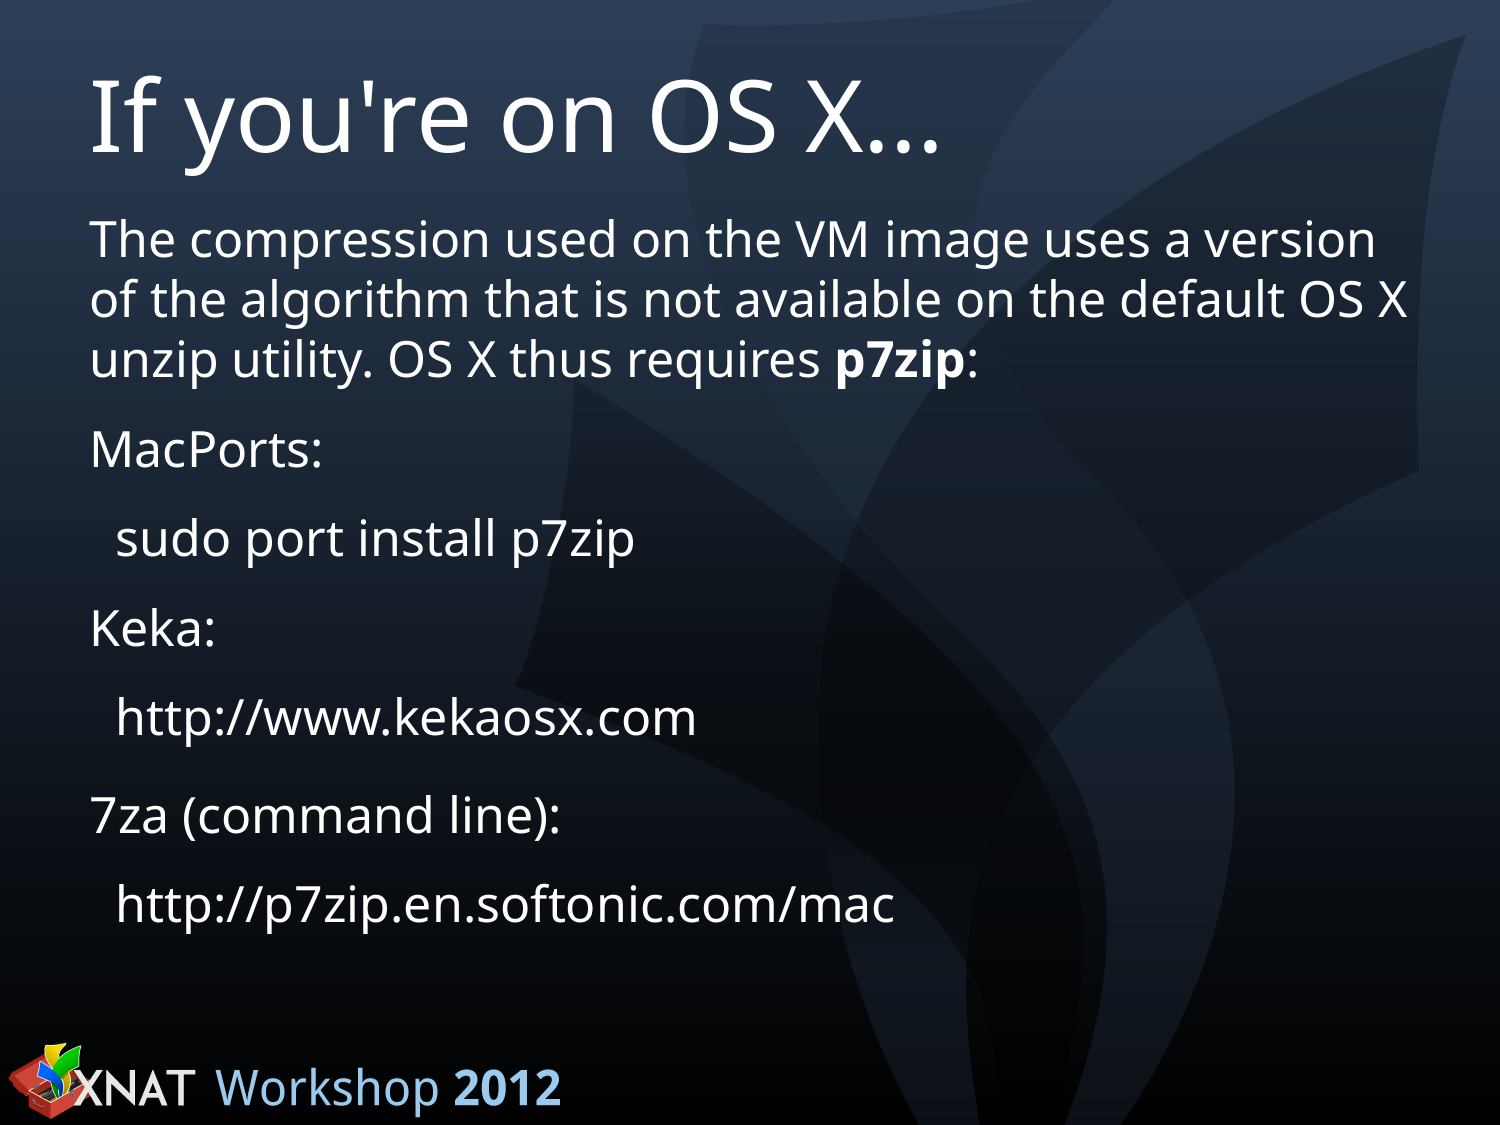

# If you're on OS X...
The compression used on the VM image uses a version of the algorithm that is not available on the default OS X unzip utility. OS X thus requires p7zip:
MacPorts:
 sudo port install p7zip
Keka:
 http://www.kekaosx.com
7za (command line):
 http://p7zip.en.softonic.com/mac